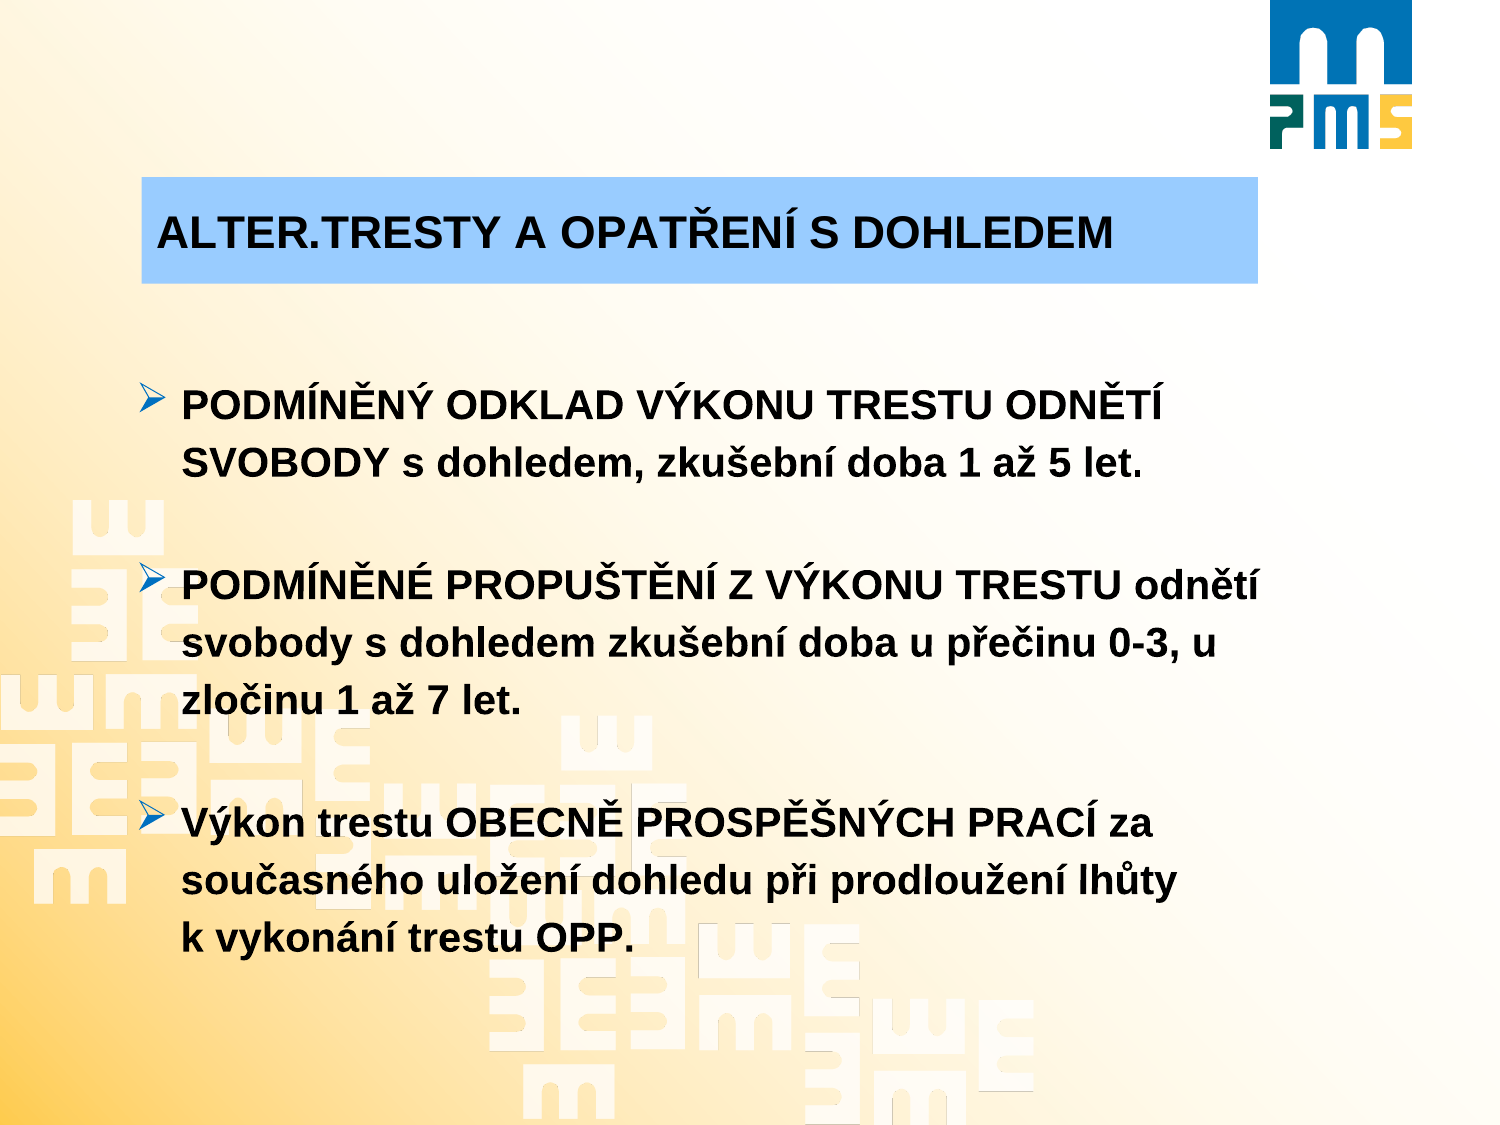

# ALTER.TRESTY A OPATŘENÍ S DOHLEDEM
PODMÍNĚNÝ ODKLAD VÝKONU TRESTU ODNĚTÍ SVOBODY s dohledem, zkušební doba 1 až 5 let.
PODMÍNĚNÉ PROPUŠTĚNÍ Z VÝKONU TRESTU odnětí svobody s dohledem zkušební doba u přečinu 0-3, u zločinu 1 až 7 let.
Výkon trestu OBECNĚ PROSPĚŠNÝCH PRACÍ za současného uložení dohledu při prodloužení lhůty k vykonání trestu OPP.